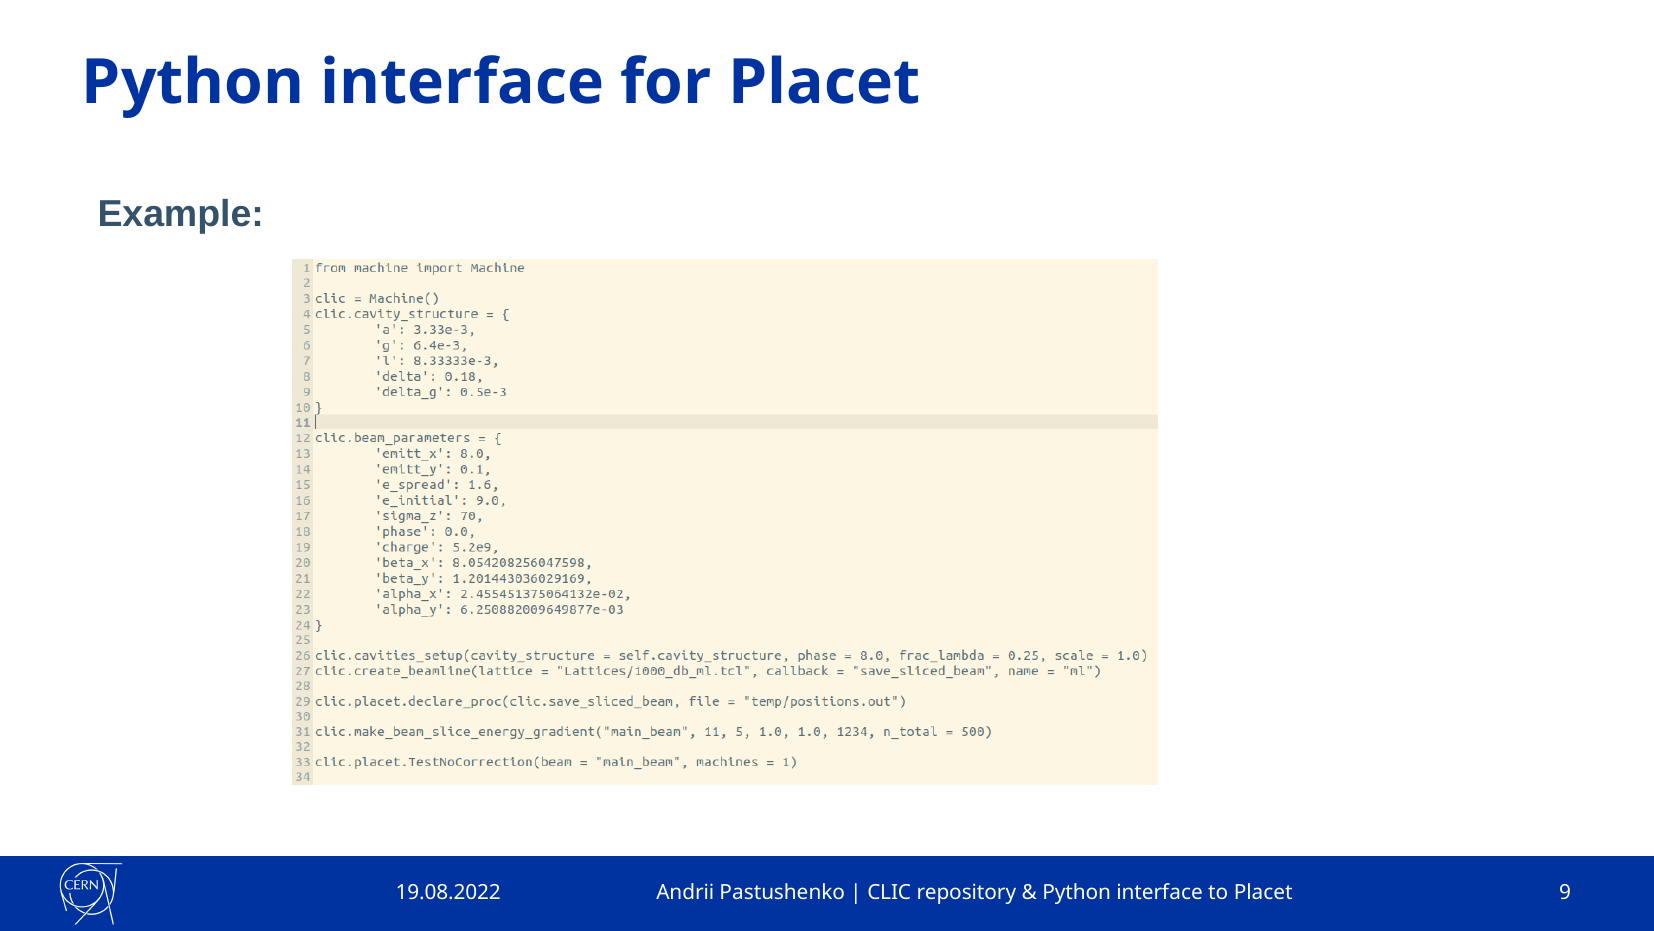

# Python interface for Placet
Example:
19.08.2022
Andrii Pastushenko | CLIC repository & Python interface to Placet
9